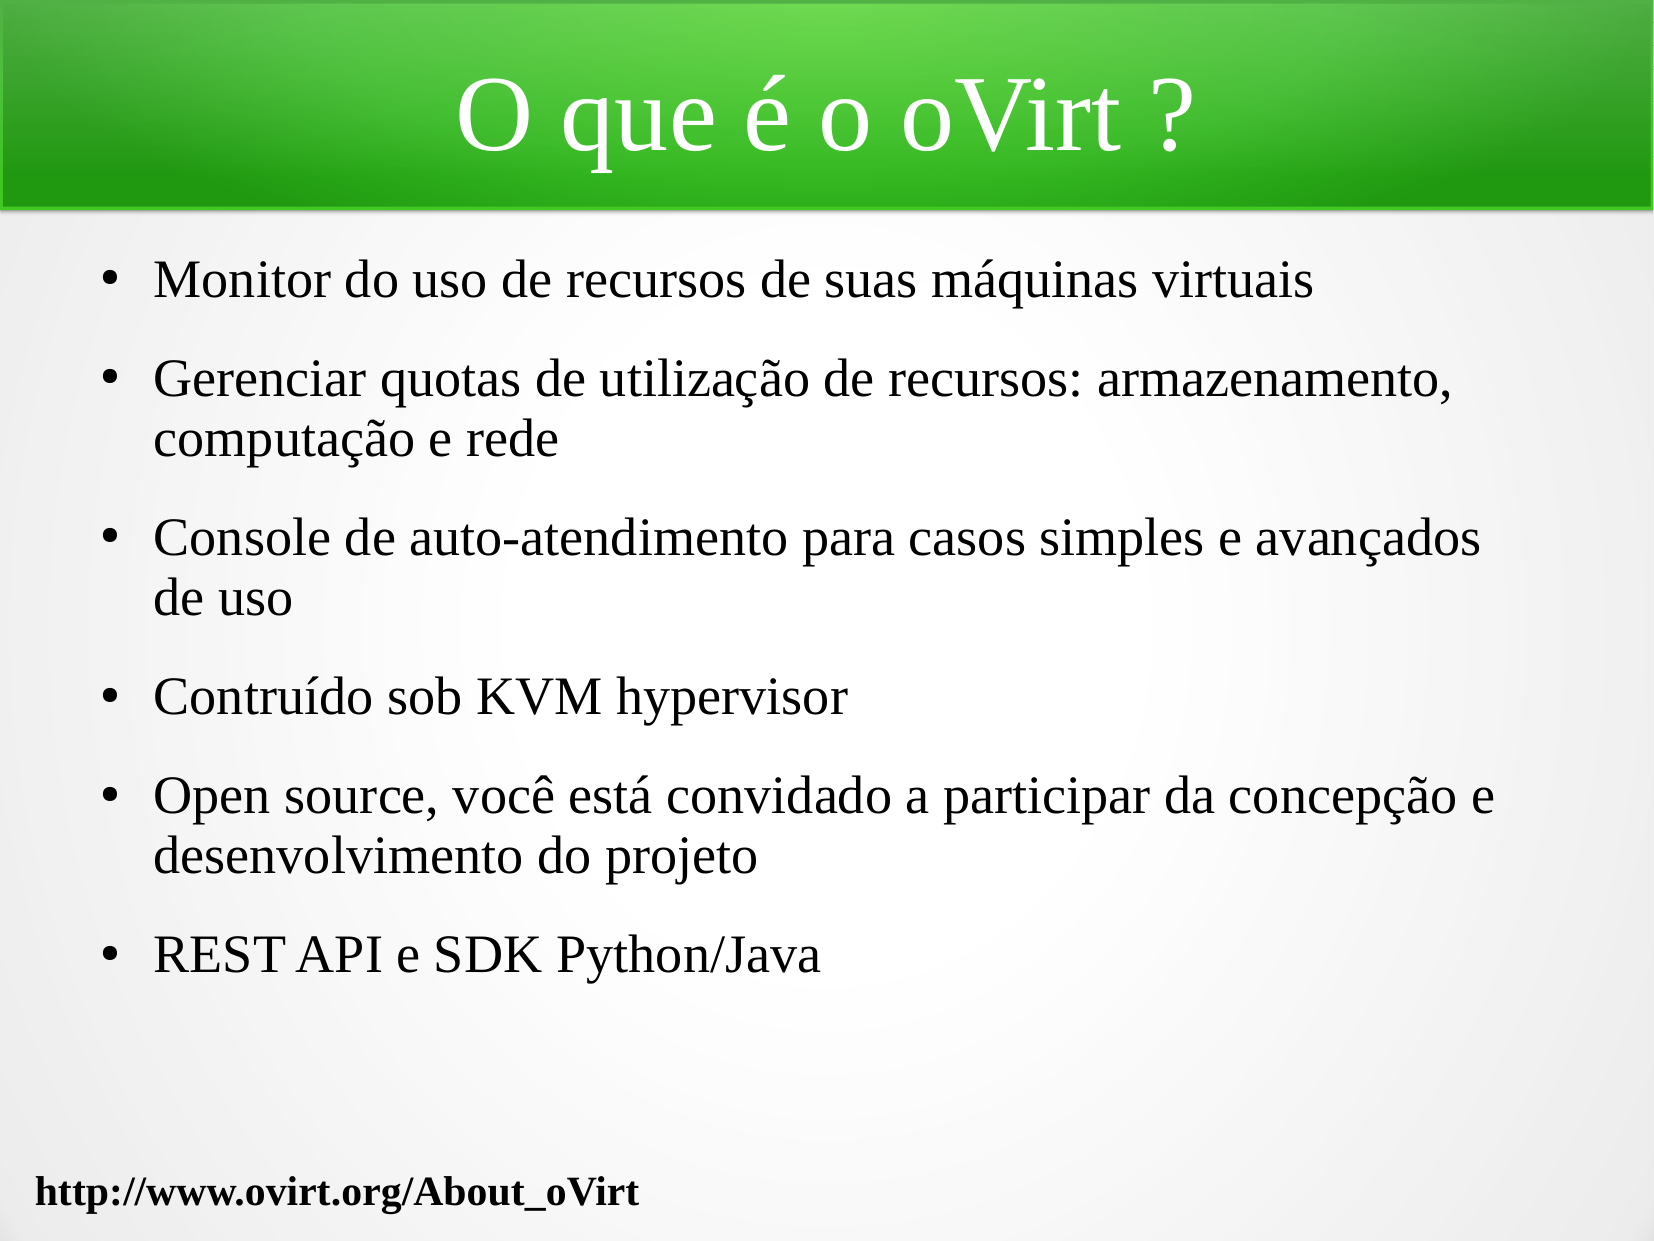

# O que é o oVirt ?
Monitor do uso de recursos de suas máquinas virtuais
Gerenciar quotas de utilização de recursos: armazenamento, computação e rede
Console de auto-atendimento para casos simples e avançados de uso
Contruído sob KVM hypervisor
Open source, você está convidado a participar da concepção e desenvolvimento do projeto
REST API e SDK Python/Java
http://www.ovirt.org/About_oVirt